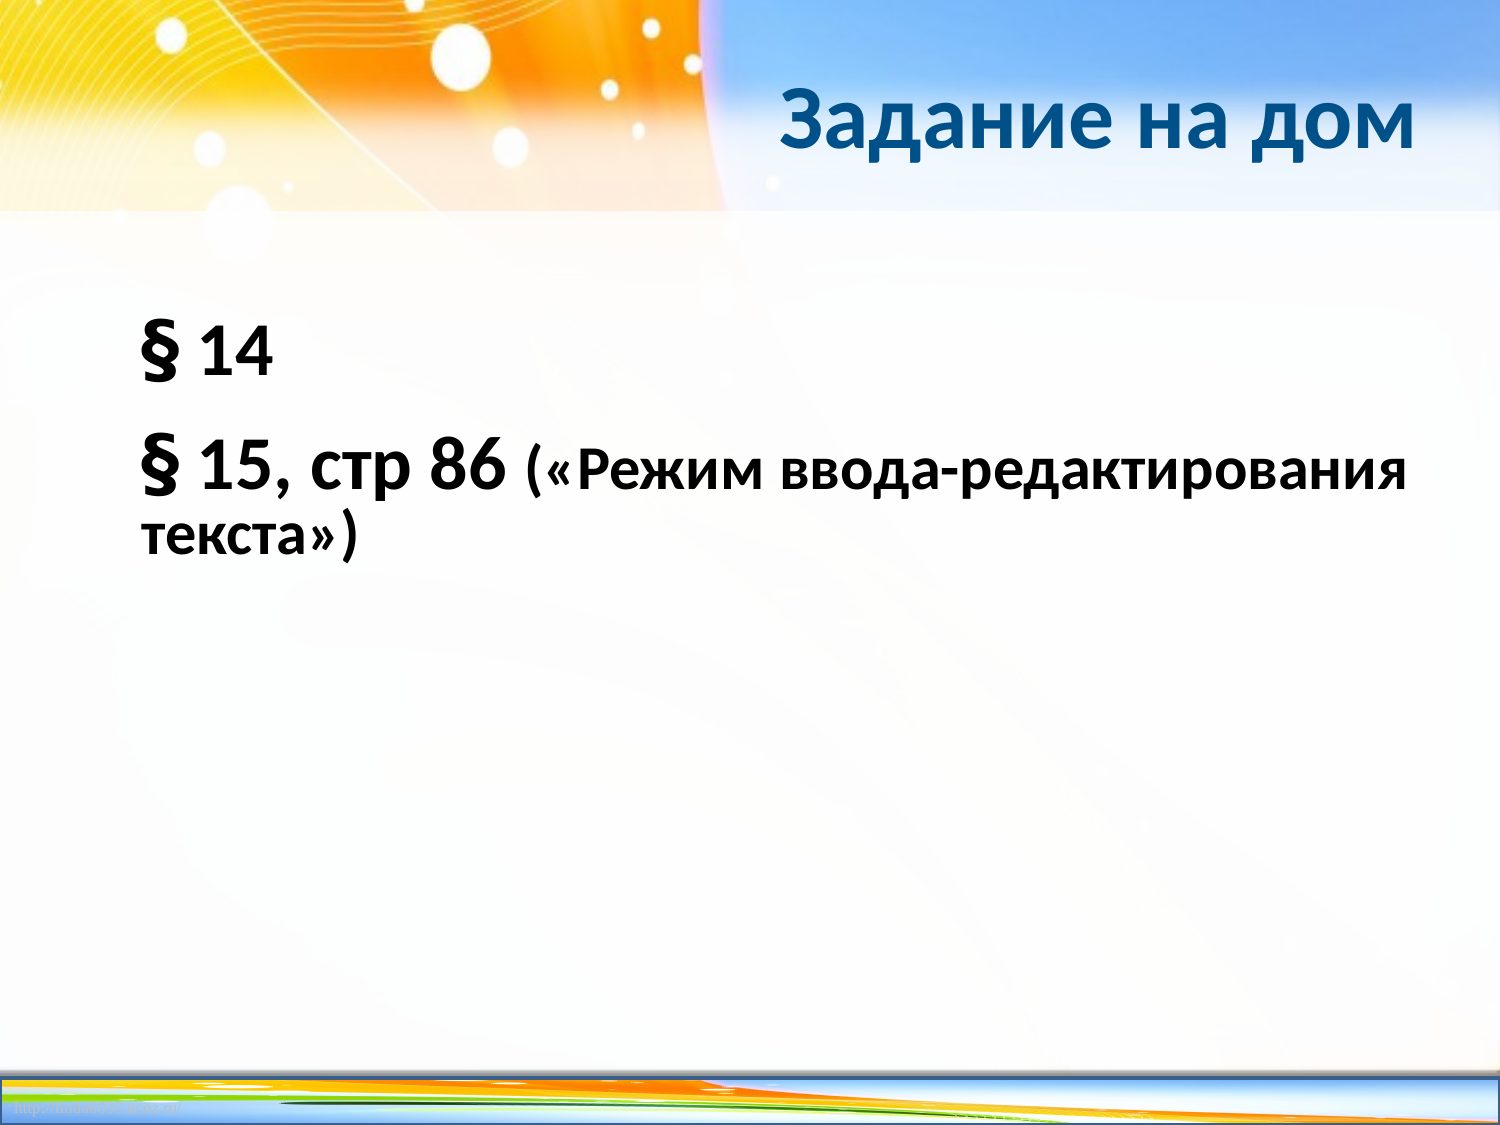

# Задание на дом
§ 14
§ 15, стр 86 («Режим ввода-редактирования текста»)